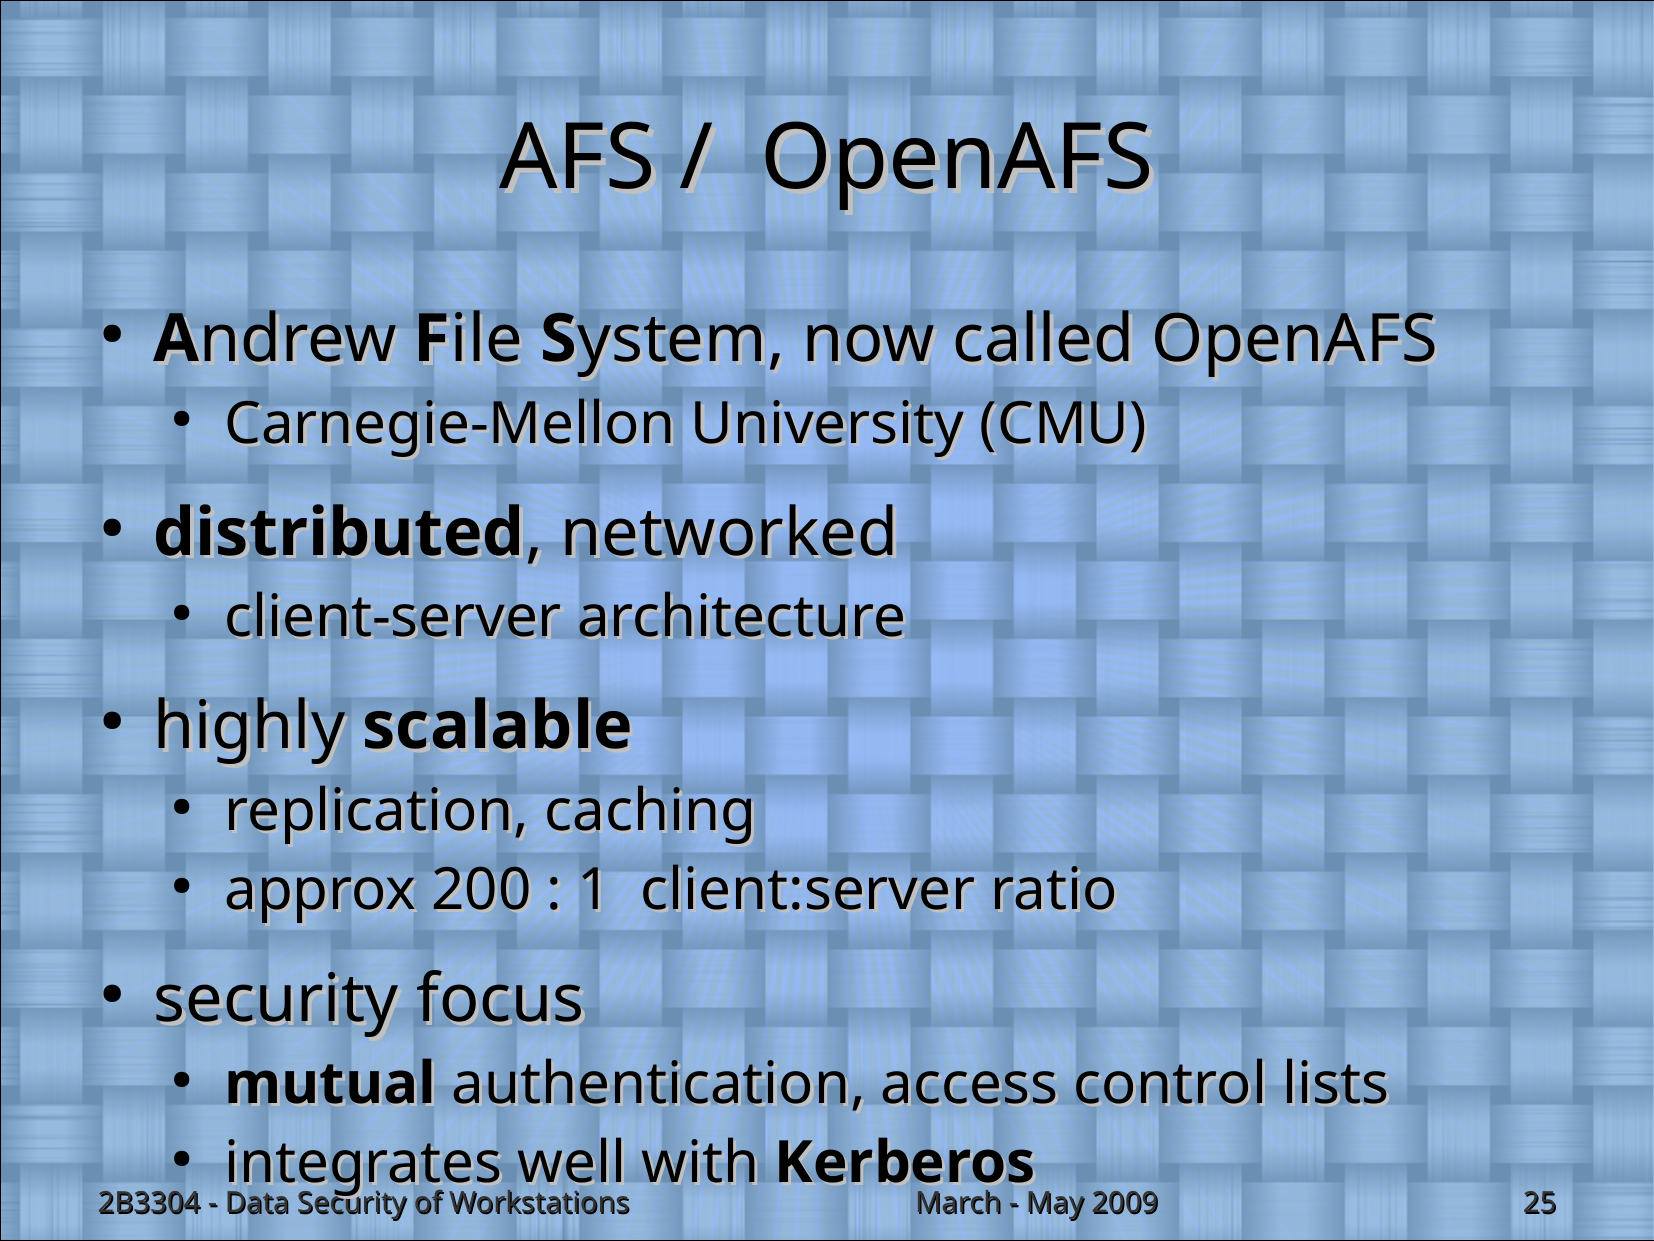

# AFS / OpenAFS
Andrew File System, now called OpenAFS
Carnegie-Mellon University (CMU)
distributed, networked
client-server architecture
highly scalable
replication, caching
approx 200 : 1 client:server ratio
security focus
mutual authentication, access control lists
integrates well with Kerberos